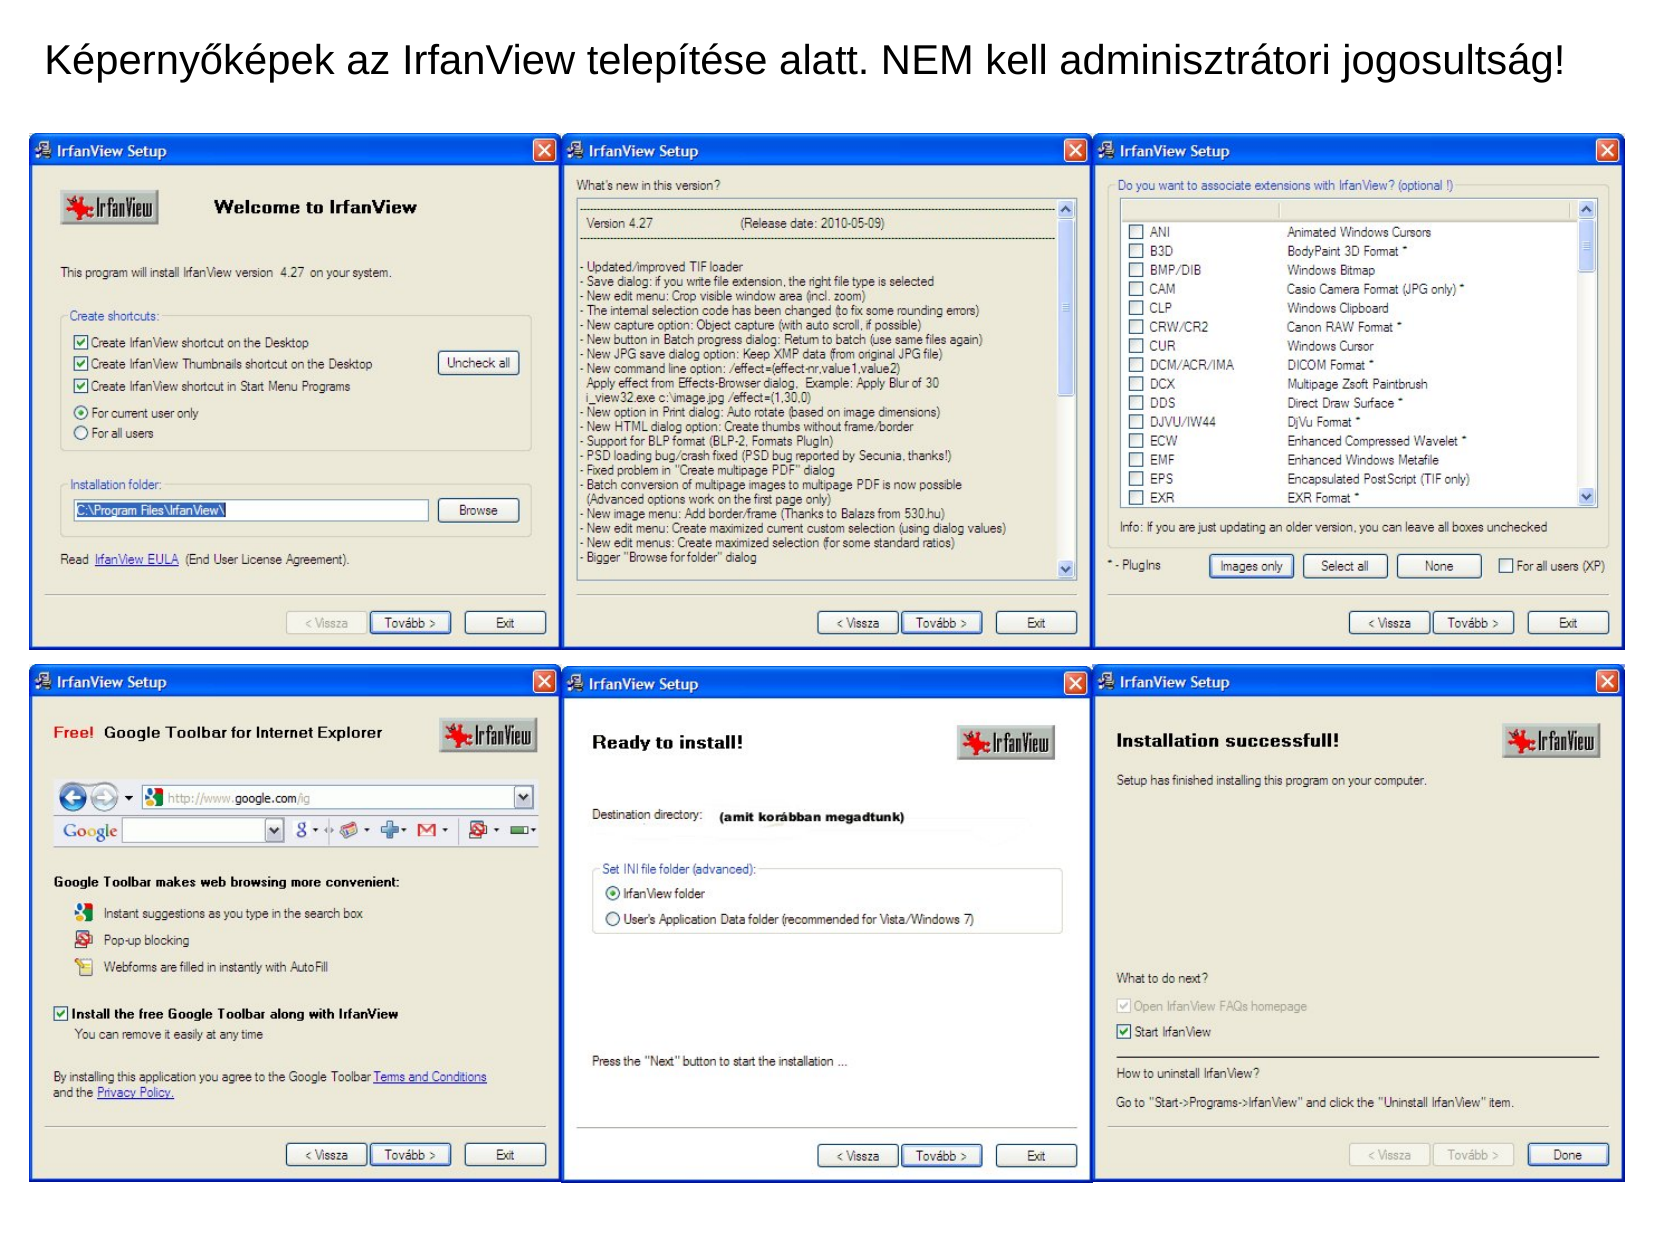

Képernyőképek az IrfanView telepítése alatt. NEM kell adminisztrátori jogosultság!